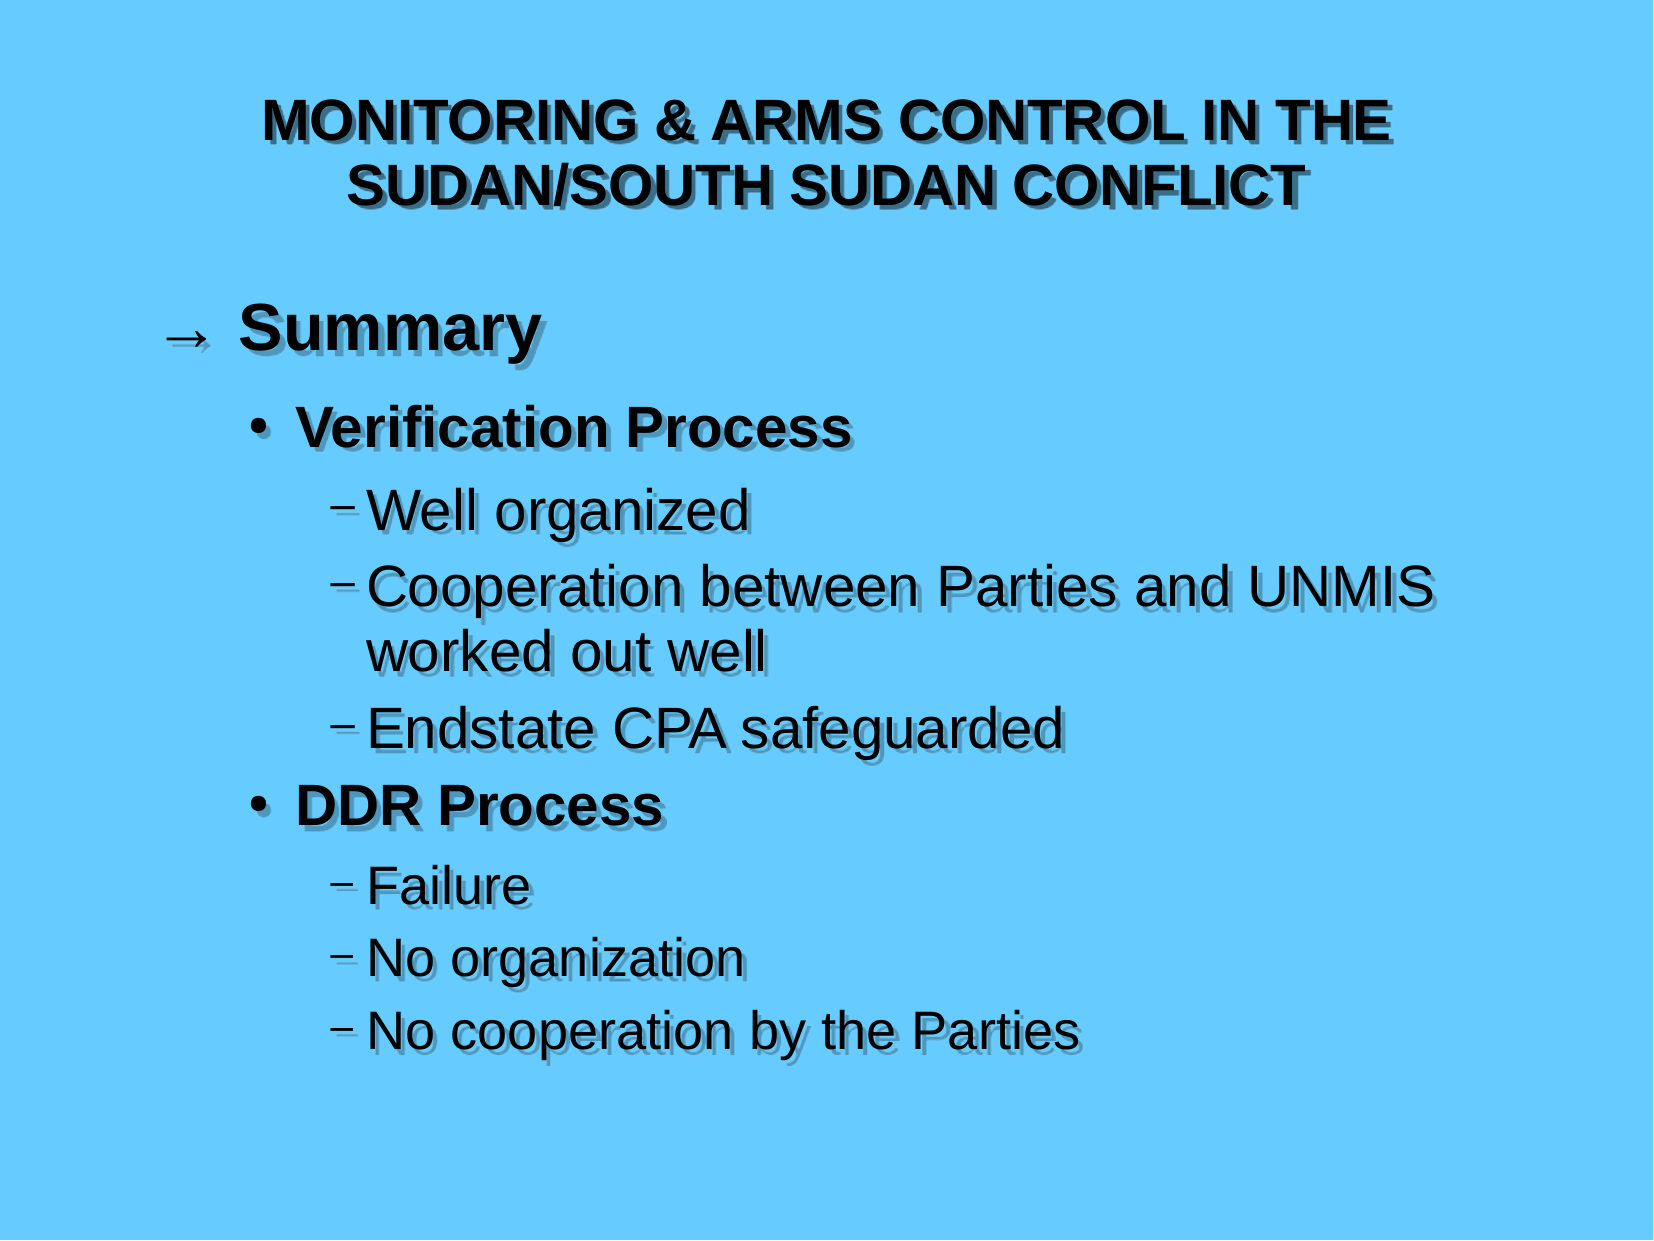

# MONITORING & ARMS CONTROL IN THE SUDAN/SOUTH SUDAN CONFLICT
→ Summary
Verification Process
Well organized
Cooperation between Parties and UNMIS worked out well
Endstate CPA safeguarded
DDR Process
Failure
No organization
No cooperation by the Parties